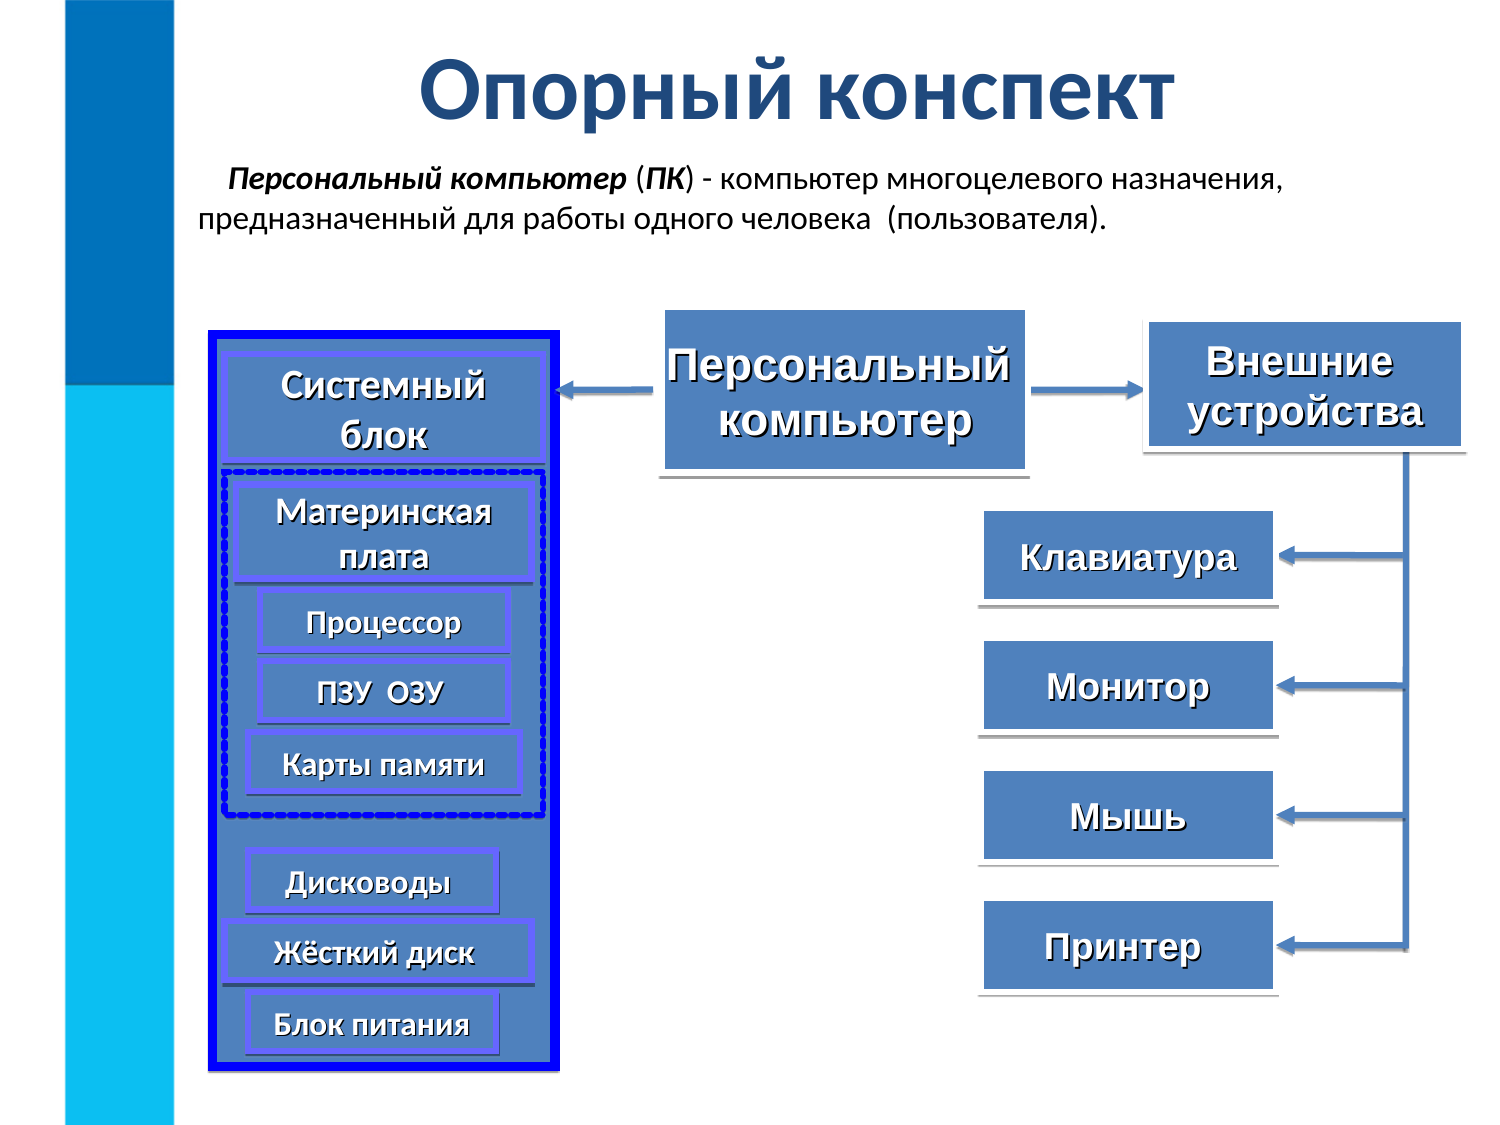

Опорный конспект
Персональный компьютер (ПК) - компьютер многоцелевого назначения, предназначенный для работы одного человека (пользователя).
Персональный
 компьютер
Внешние
устройства
Системный
блок
Материнская
плата
Клавиатура
Процессор
Монитор
ПЗУ ОЗУ
Карты памяти
Мышь
Дисководы
Принтер
Жёсткий диск
Блок питания